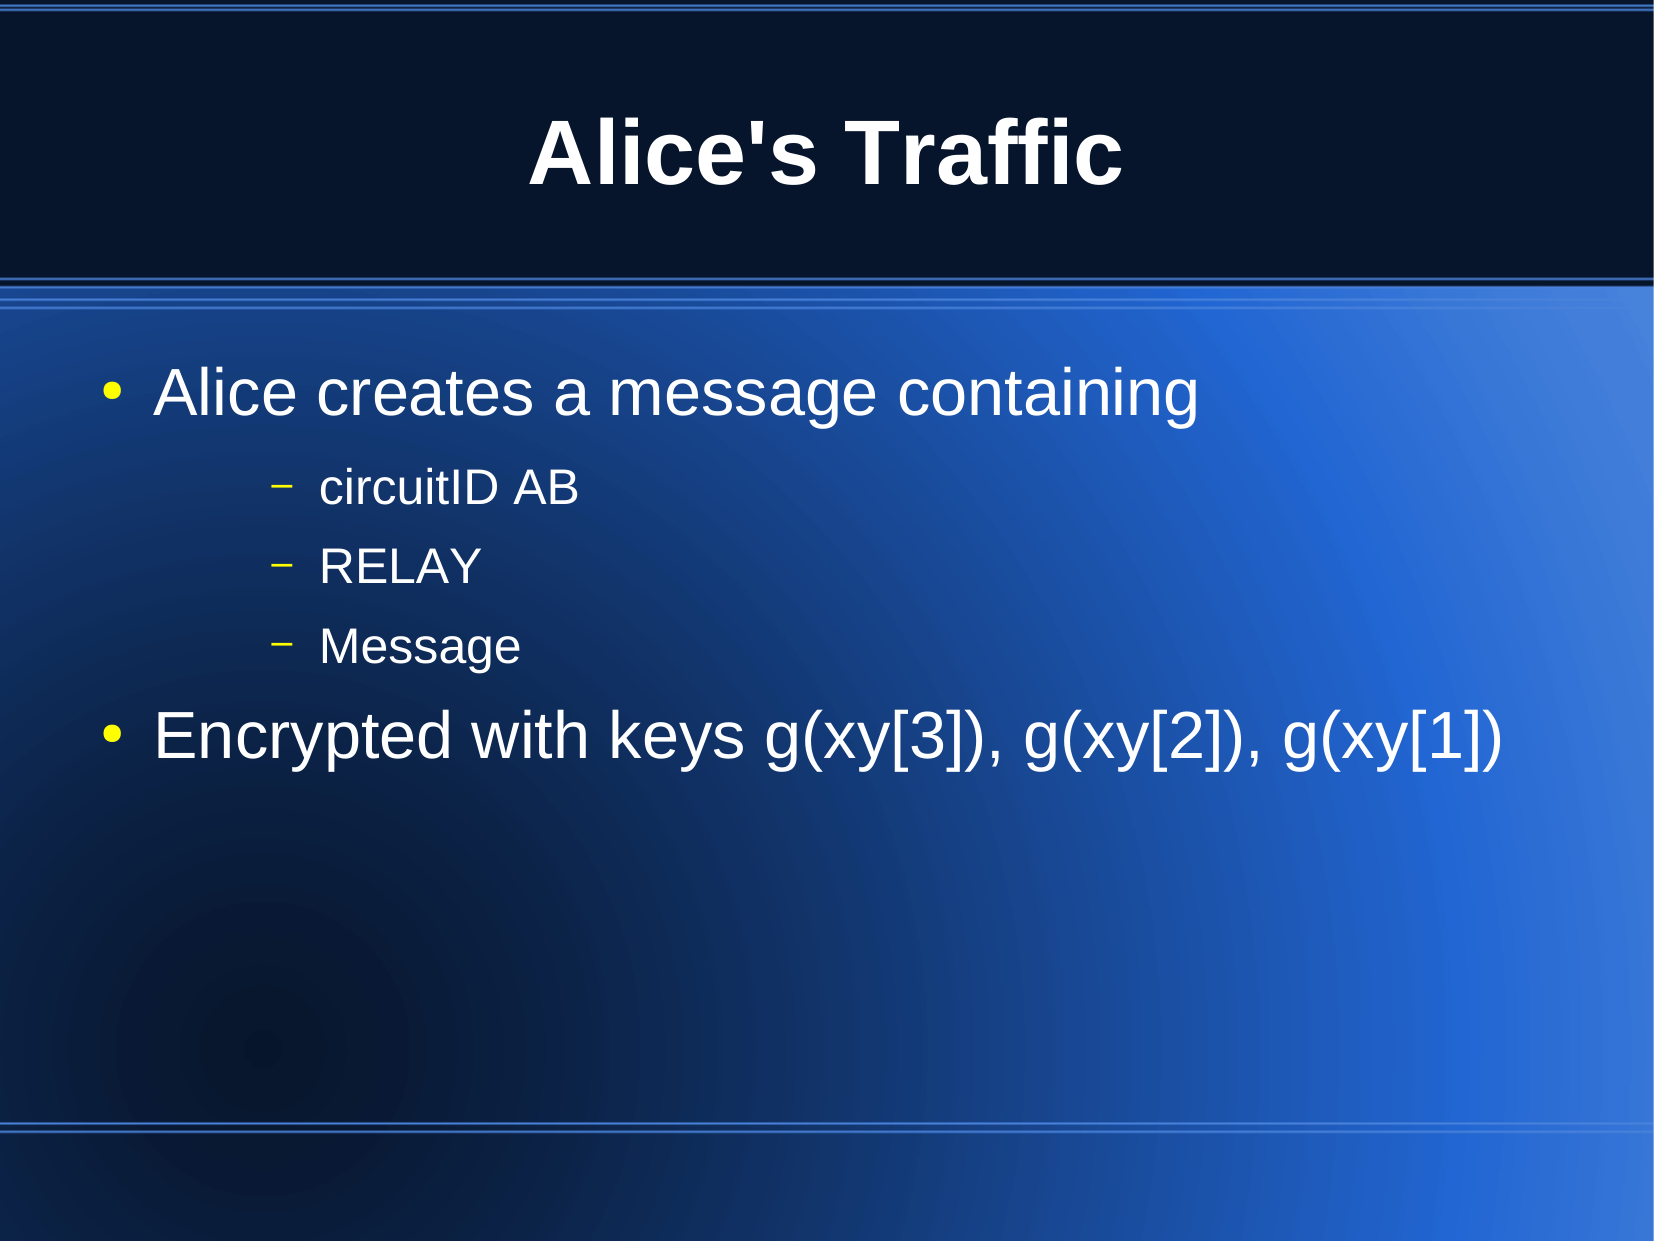

# Alice's Traffic
Alice creates a message containing
circuitID AB
RELAY
Message
Encrypted with keys g(xy[3]), g(xy[2]), g(xy[1])